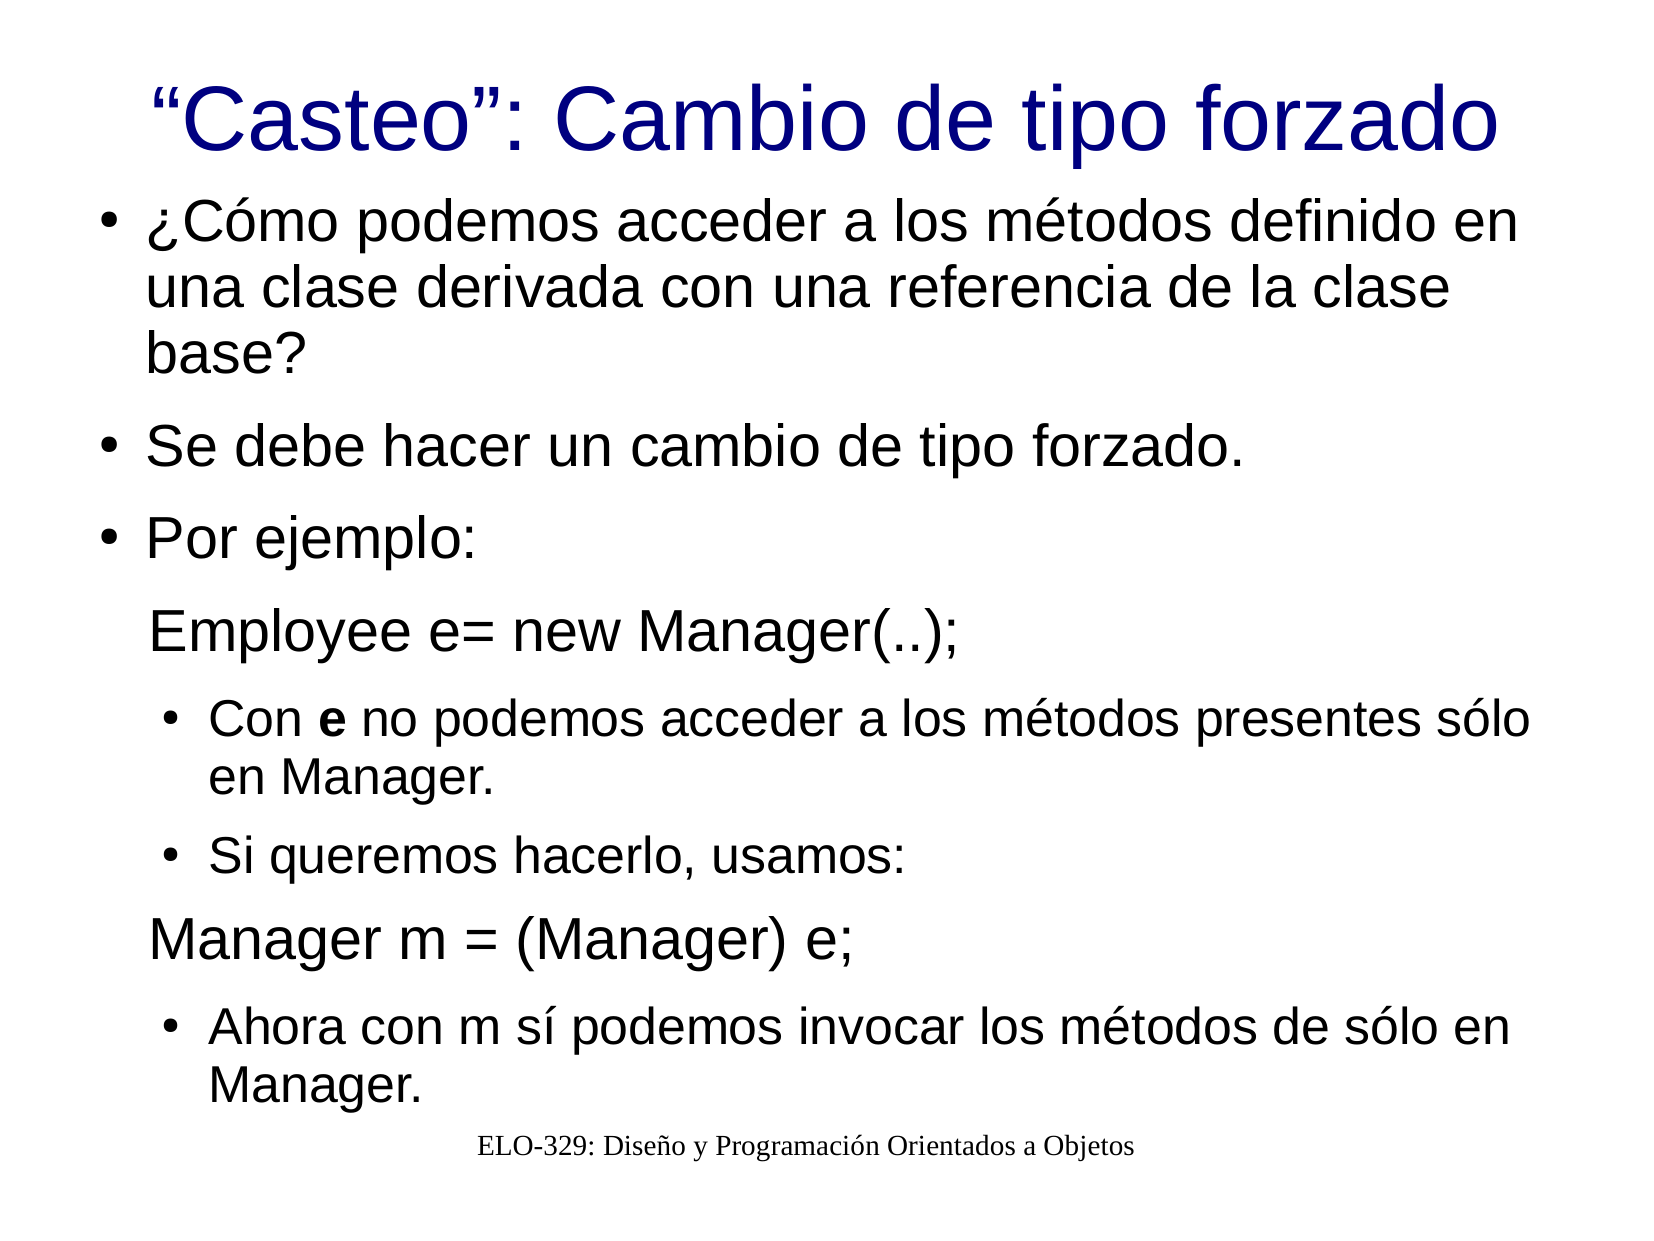

# “Casteo”: Cambio de tipo forzado
¿Cómo podemos acceder a los métodos definido en una clase derivada con una referencia de la clase base?
Se debe hacer un cambio de tipo forzado.
Por ejemplo:
 Employee e= new Manager(..);
Con e no podemos acceder a los métodos presentes sólo en Manager.
Si queremos hacerlo, usamos:
 Manager m = (Manager) e;
Ahora con m sí podemos invocar los métodos de sólo en Manager.